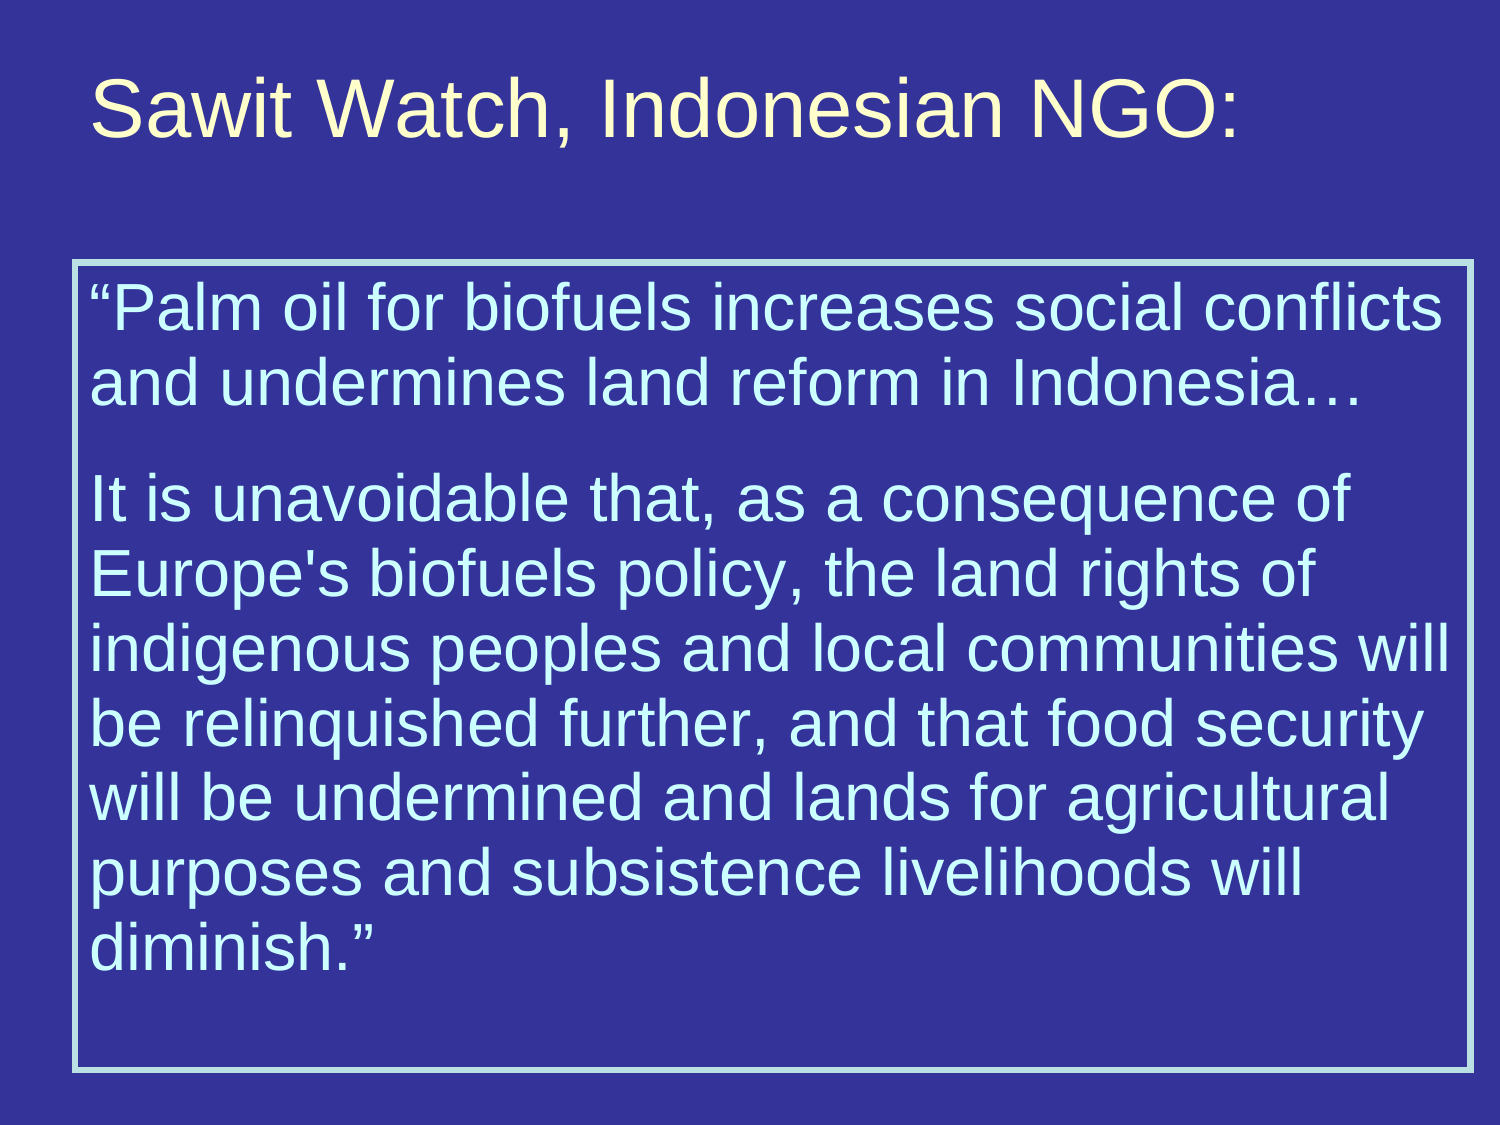

# Sawit Watch, Indonesian NGO:
“Palm oil for biofuels increases social conflicts and undermines land reform in Indonesia…
It is unavoidable that, as a consequence of Europe's biofuels policy, the land rights of indigenous peoples and local communities will be relinquished further, and that food security will be undermined and lands for agricultural purposes and subsistence livelihoods will diminish.”